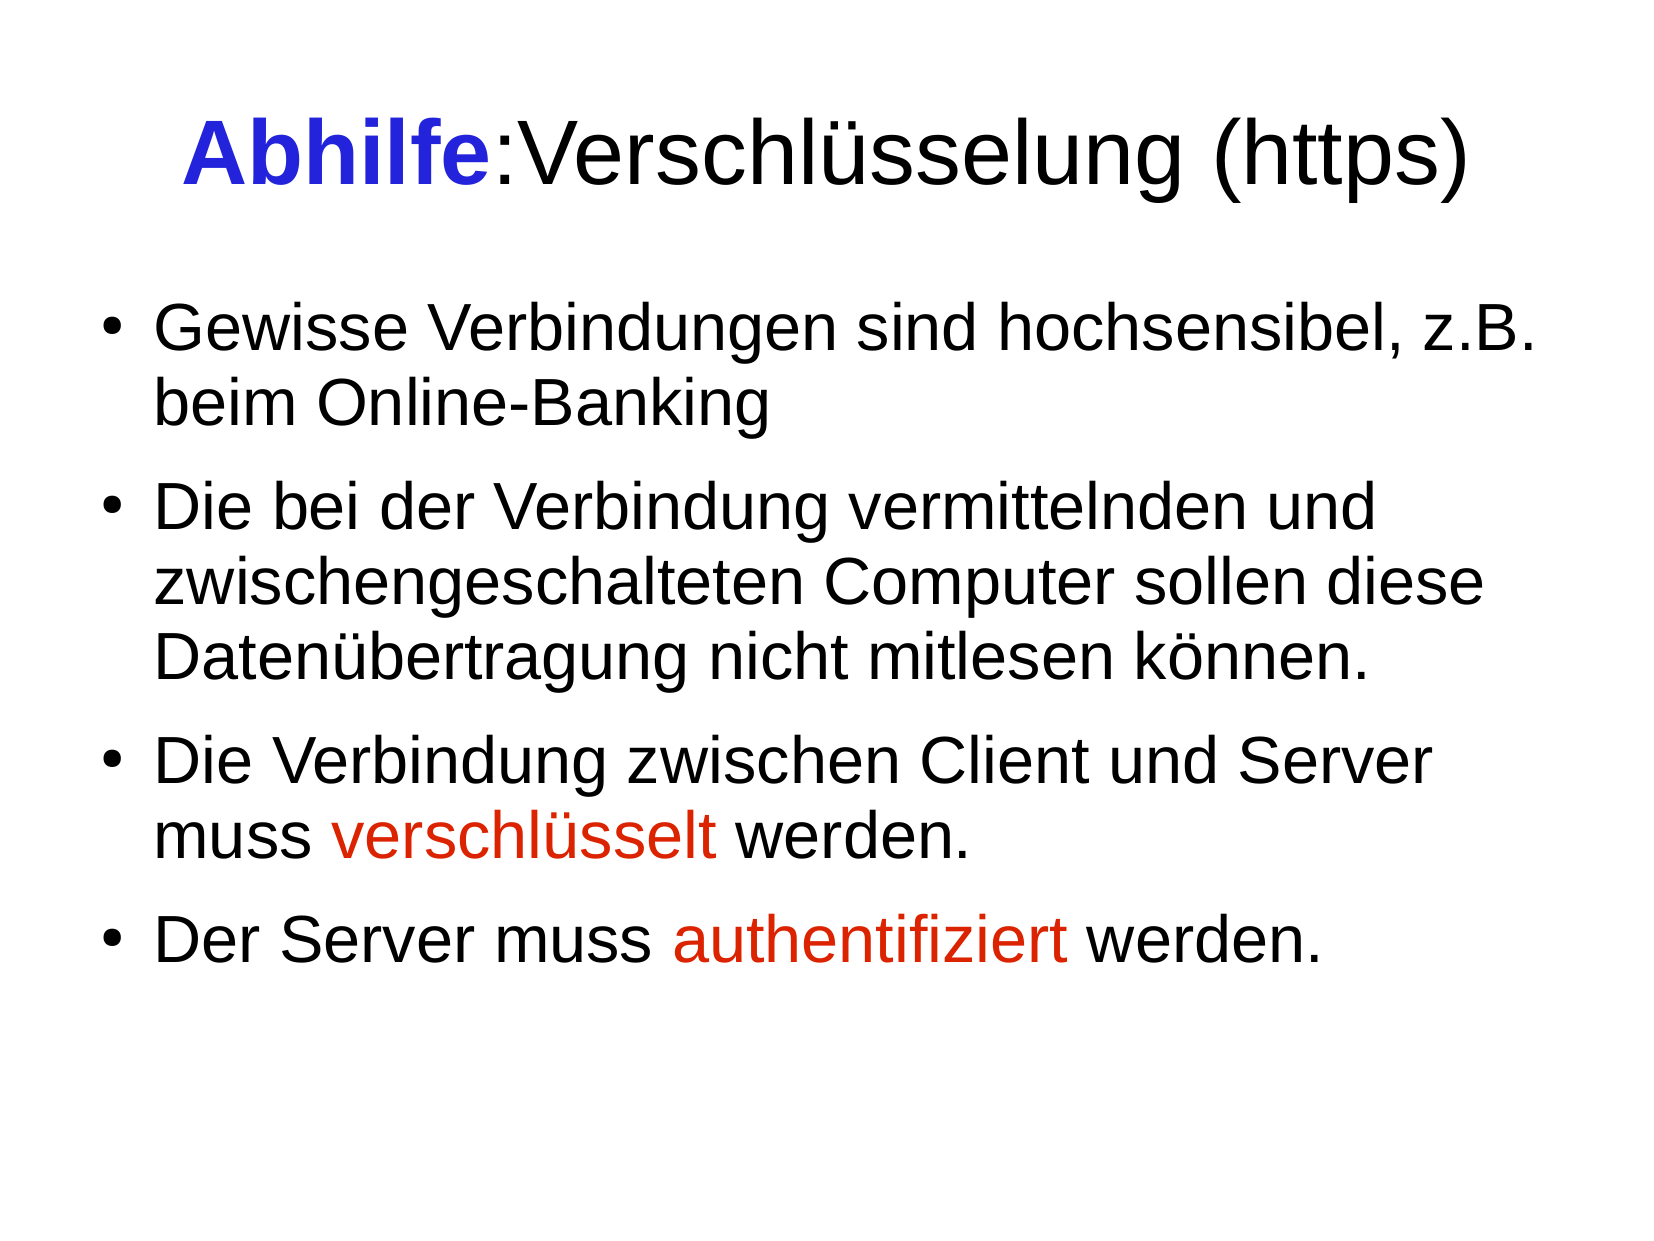

# Abhilfe:Verschlüsselung (https)
Gewisse Verbindungen sind hochsensibel, z.B. beim Online-Banking
Die bei der Verbindung vermittelnden und zwischengeschalteten Computer sollen diese Datenübertragung nicht mitlesen können.
Die Verbindung zwischen Client und Server muss verschlüsselt werden.
Der Server muss authentifiziert werden.